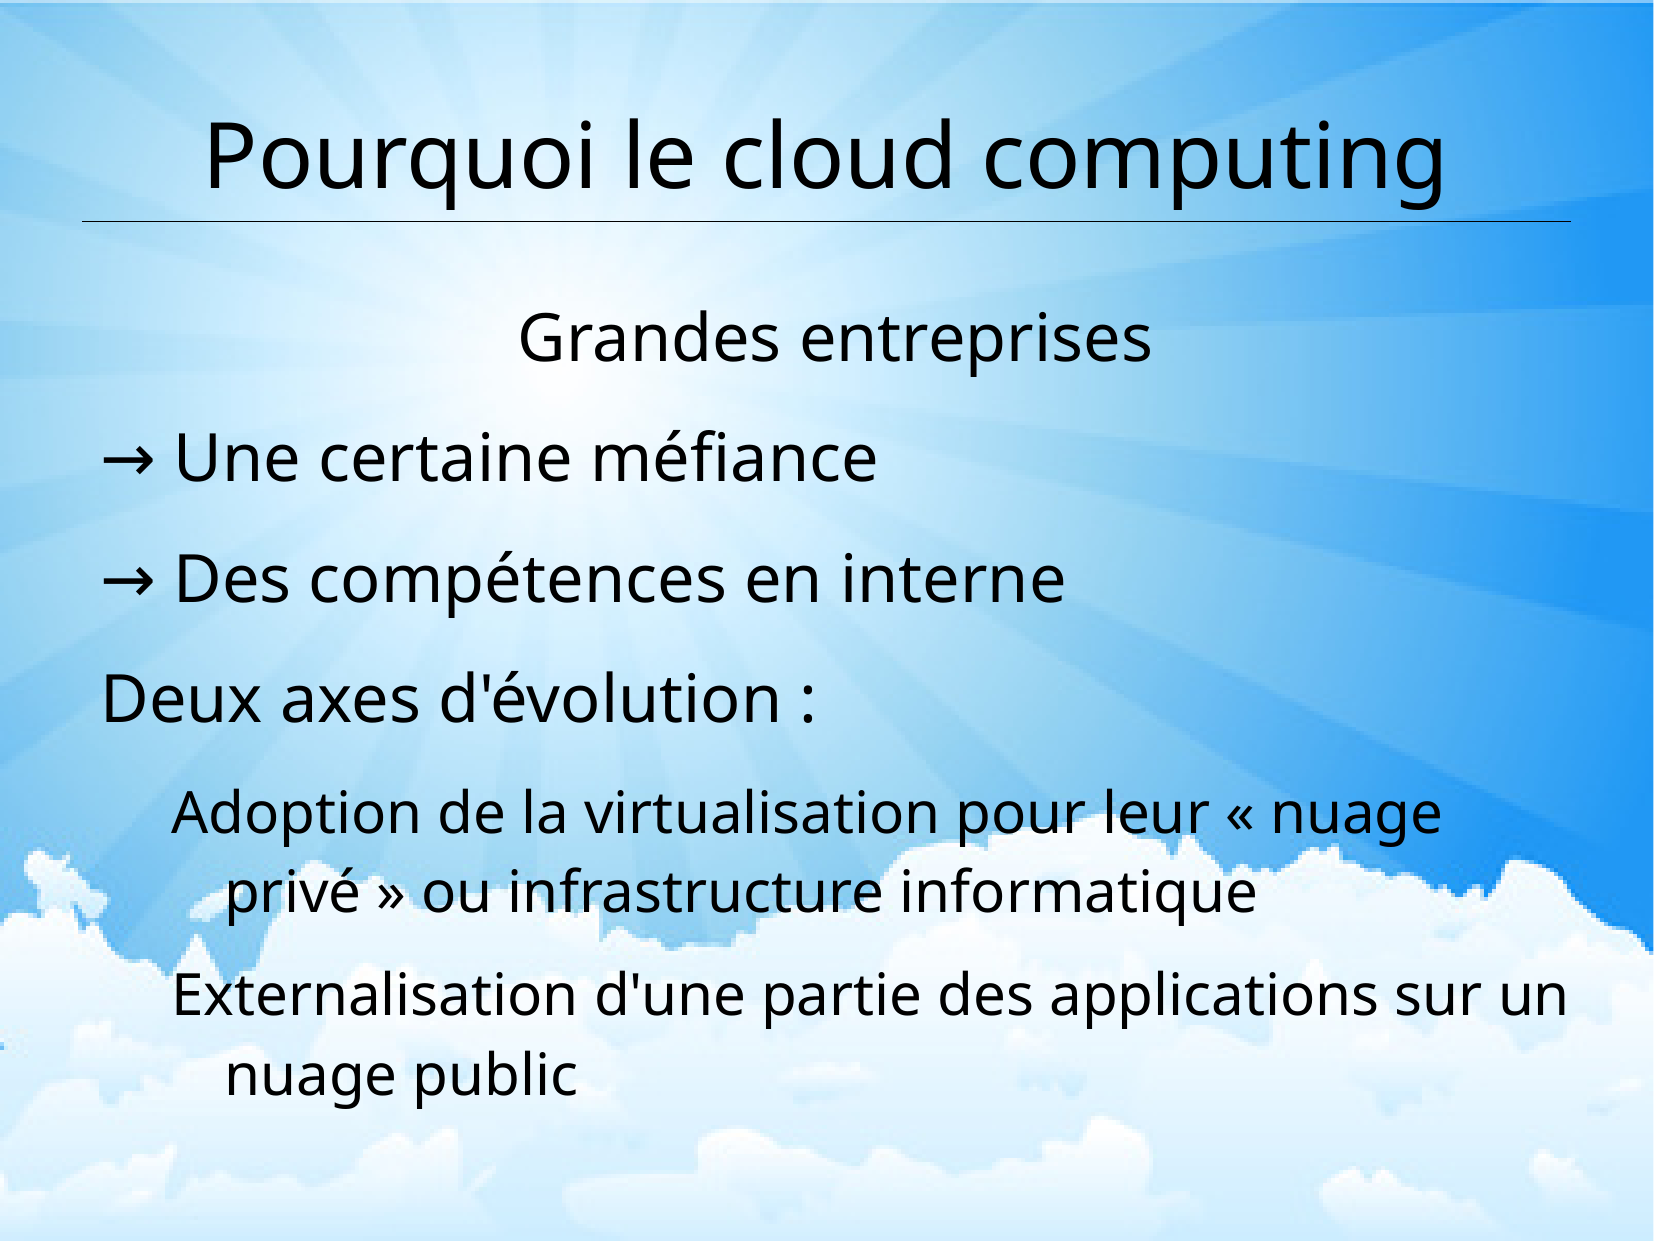

# Pourquoi le cloud computing
Grandes entreprises
→ Une certaine méfiance
→ Des compétences en interne
Deux axes d'évolution :
Adoption de la virtualisation pour leur « nuage privé » ou infrastructure informatique
Externalisation d'une partie des applications sur un nuage public